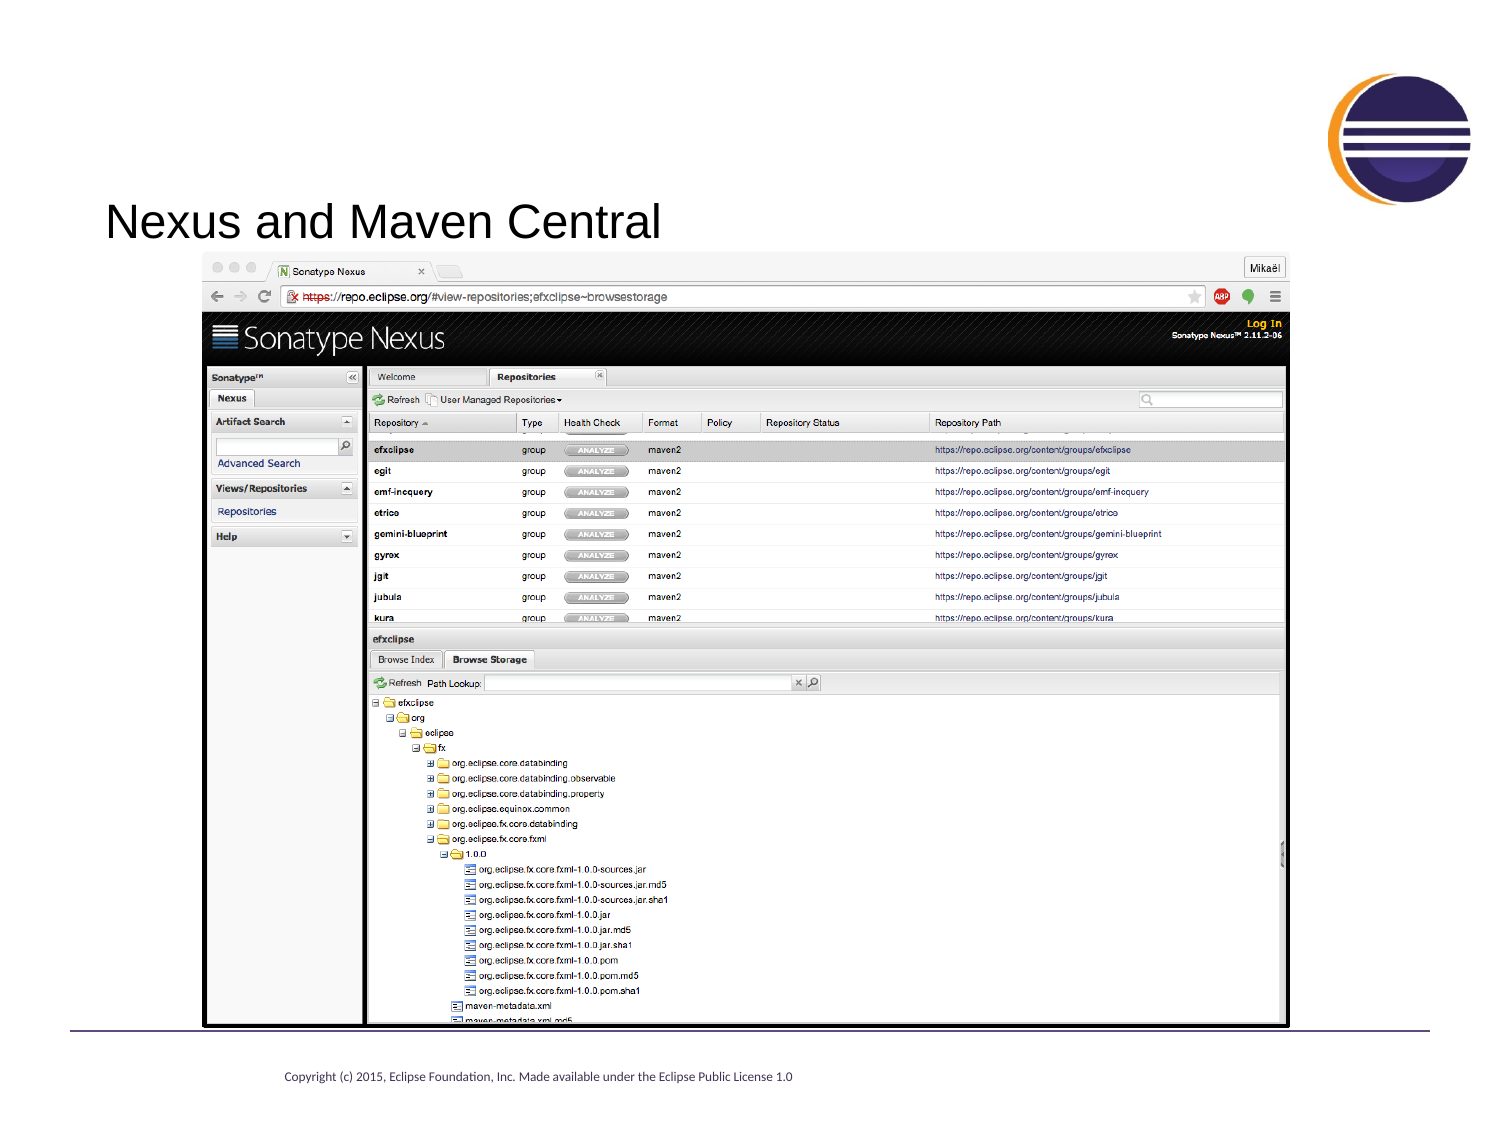

# Nexus and Maven Central
Copyright (c) 2015, Eclipse Foundation, Inc. Made available under the Eclipse Public License 1.0!!